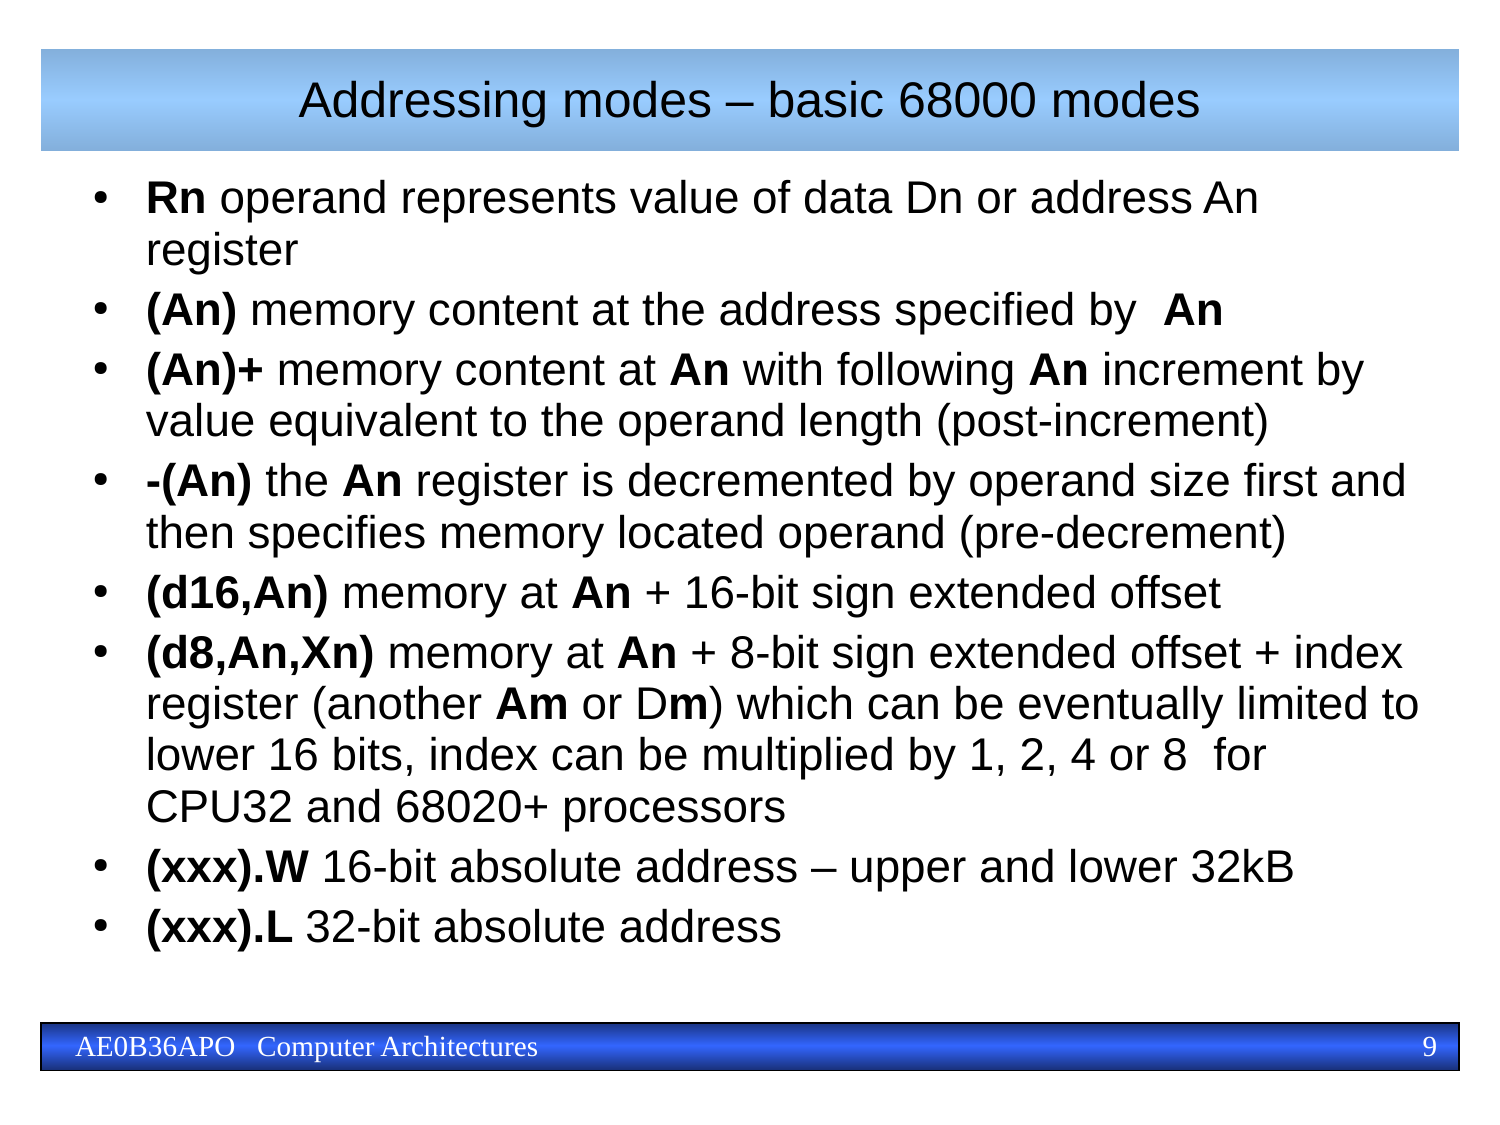

# Addressing modes – basic 68000 modes
Rn operand represents value of data Dn or address An register
(An) memory content at the address specified by An
(An)+ memory content at An with following An increment by value equivalent to the operand length (post-increment)
-(An) the An register is decremented by operand size first and then specifies memory located operand (pre-decrement)
(d16,An) memory at An + 16-bit sign extended offset
(d8,An,Xn) memory at An + 8-bit sign extended offset + index register (another Am or Dm) which can be eventually limited to lower 16 bits, index can be multiplied by 1, 2, 4 or 8 for CPU32 and 68020+ processors
(xxx).W 16-bit absolute address – upper and lower 32kB
(xxx).L 32-bit absolute address
AE0B36APO Computer Architectures
9